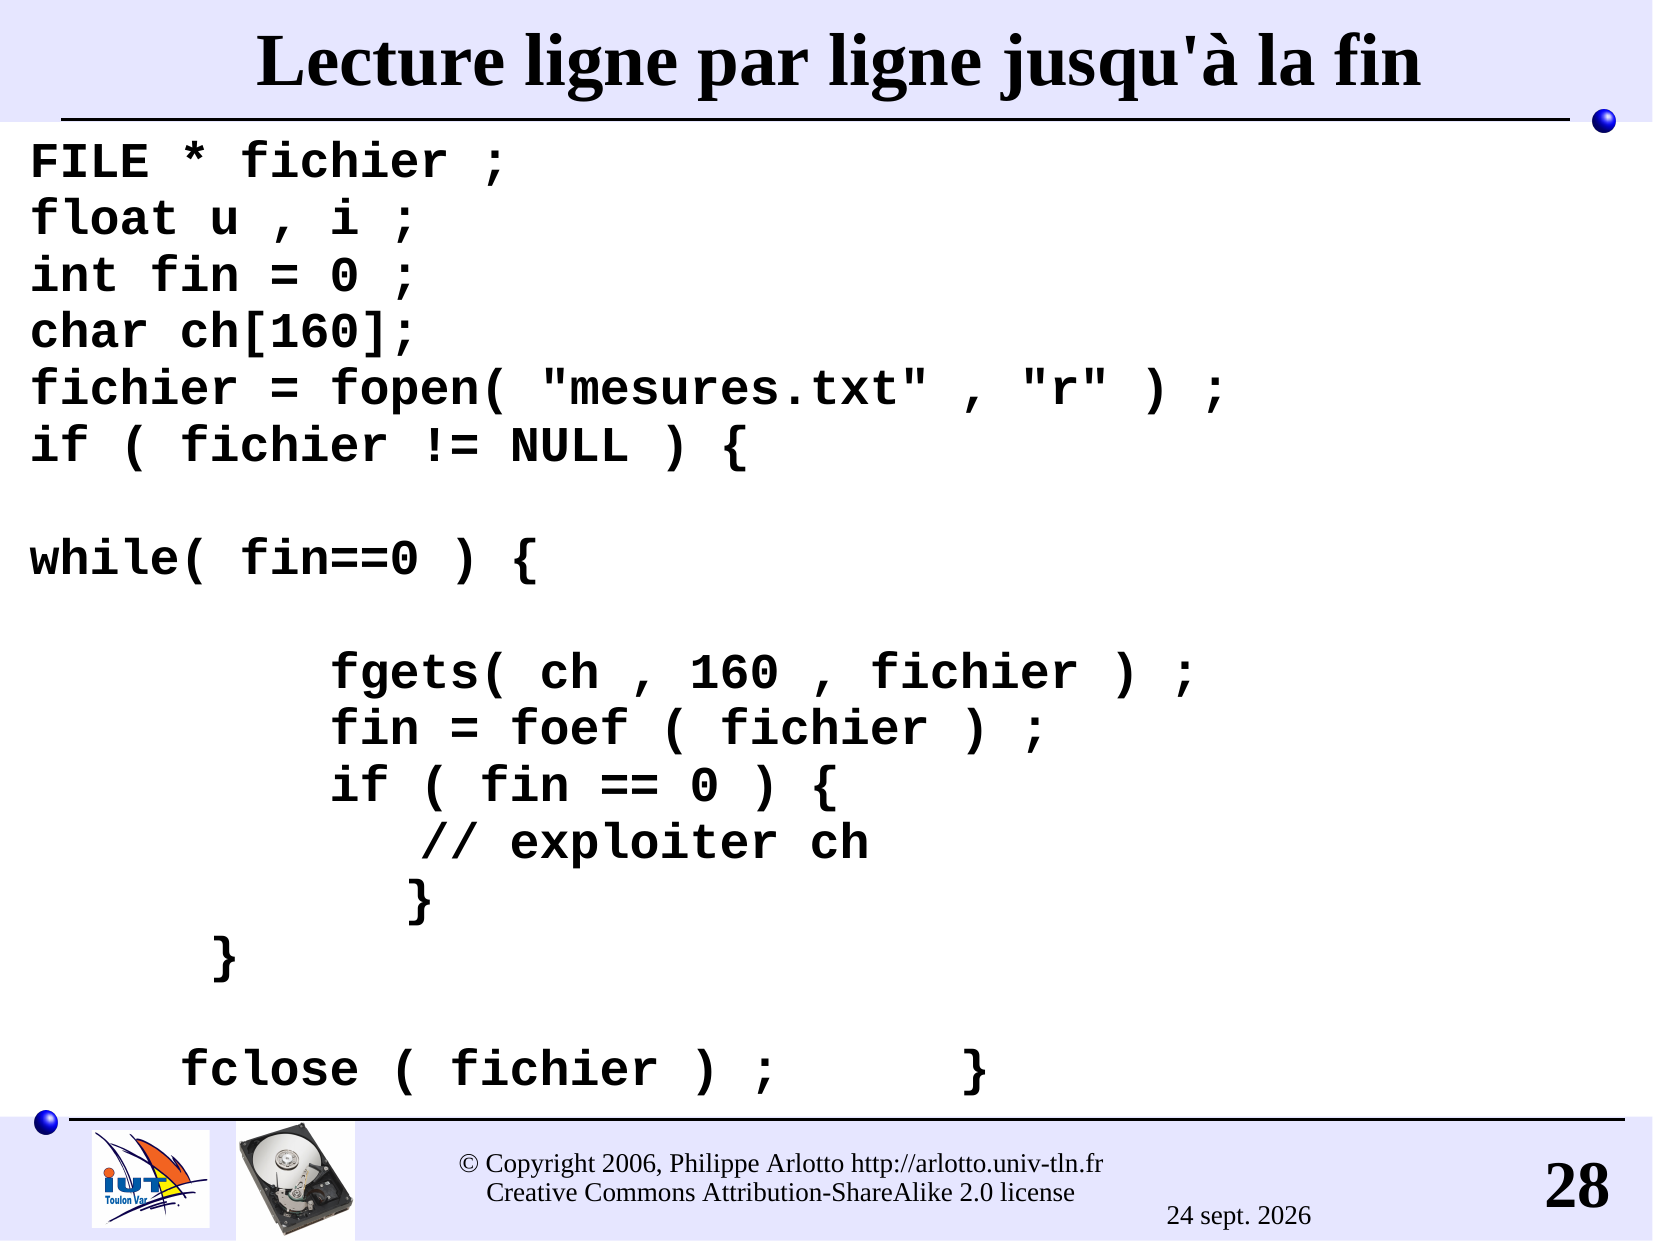

# Lecture ligne par ligne jusqu'à la fin
FILE * fichier ;
float u , i ;
int fin = 0 ;
char ch[160];
fichier = fopen( "mesures.txt" , "r" ) ;
if ( fichier != NULL ) {
while( fin==0 ) {
				fgets( ch , 160 , fichier ) ;
 	fin = foef ( fichier ) ;
 	if ( fin == 0 ) {
 // exploiter ch
 	}
 }
 fclose ( fichier ) ; }